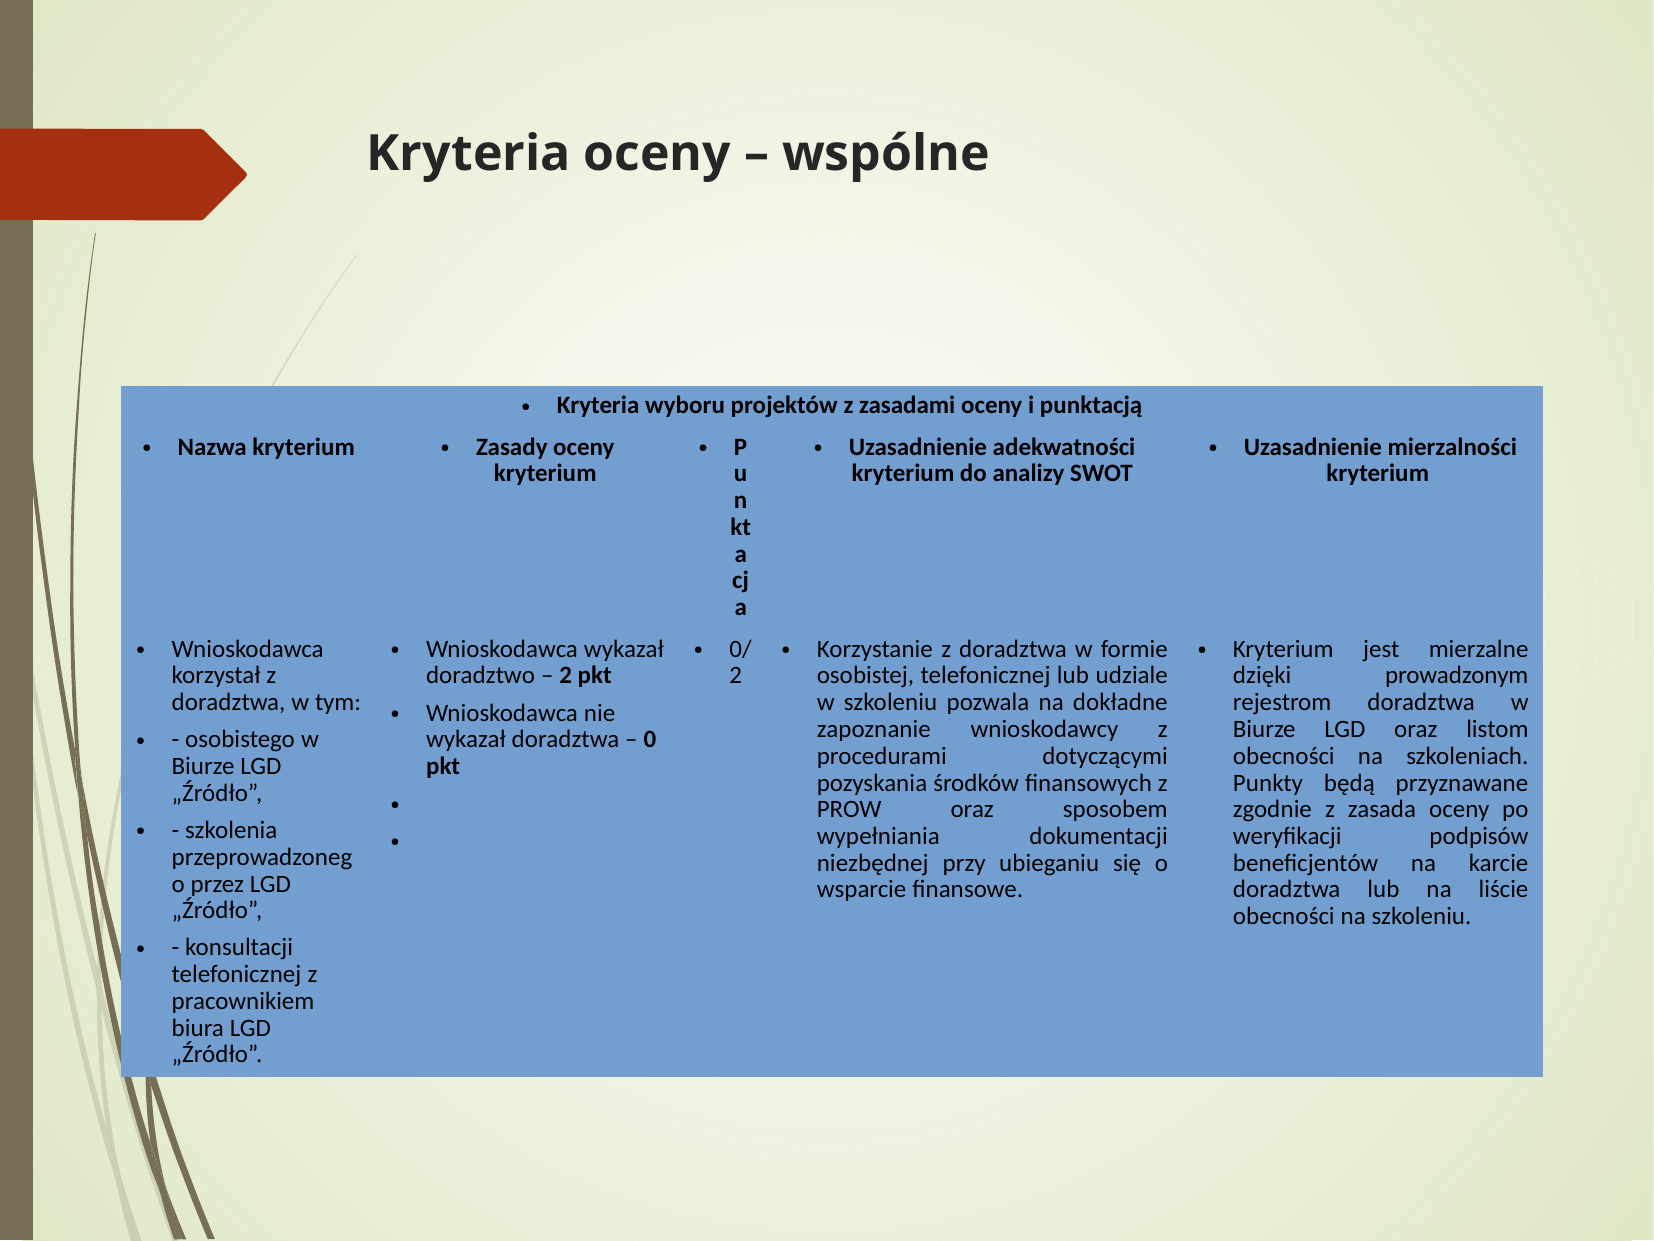

# Kryteria oceny – wspólne
| Kryteria wyboru projektów z zasadami oceny i punktacją | | | | |
| --- | --- | --- | --- | --- |
| Nazwa kryterium | Zasady oceny kryterium | Punktacja | Uzasadnienie adekwatności kryterium do analizy SWOT | Uzasadnienie mierzalności kryterium |
| Wnioskodawca korzystał z doradztwa, w tym: - osobistego w Biurze LGD „Źródło”, - szkolenia przeprowadzonego przez LGD „Źródło”, - konsultacji telefonicznej z pracownikiem biura LGD „Źródło”. | Wnioskodawca wykazał doradztwo – 2 pkt Wnioskodawca nie wykazał doradztwa – 0 pkt | 0/2 | Korzystanie z doradztwa w formie osobistej, telefonicznej lub udziale w szkoleniu pozwala na dokładne zapoznanie wnioskodawcy z procedurami dotyczącymi pozyskania środków finansowych z PROW oraz sposobem wypełniania dokumentacji niezbędnej przy ubieganiu się o wsparcie finansowe. | Kryterium jest mierzalne dzięki prowadzonym rejestrom doradztwa w Biurze LGD oraz listom obecności na szkoleniach. Punkty będą przyznawane zgodnie z zasada oceny po weryfikacji podpisów beneficjentów na karcie doradztwa lub na liście obecności na szkoleniu. |